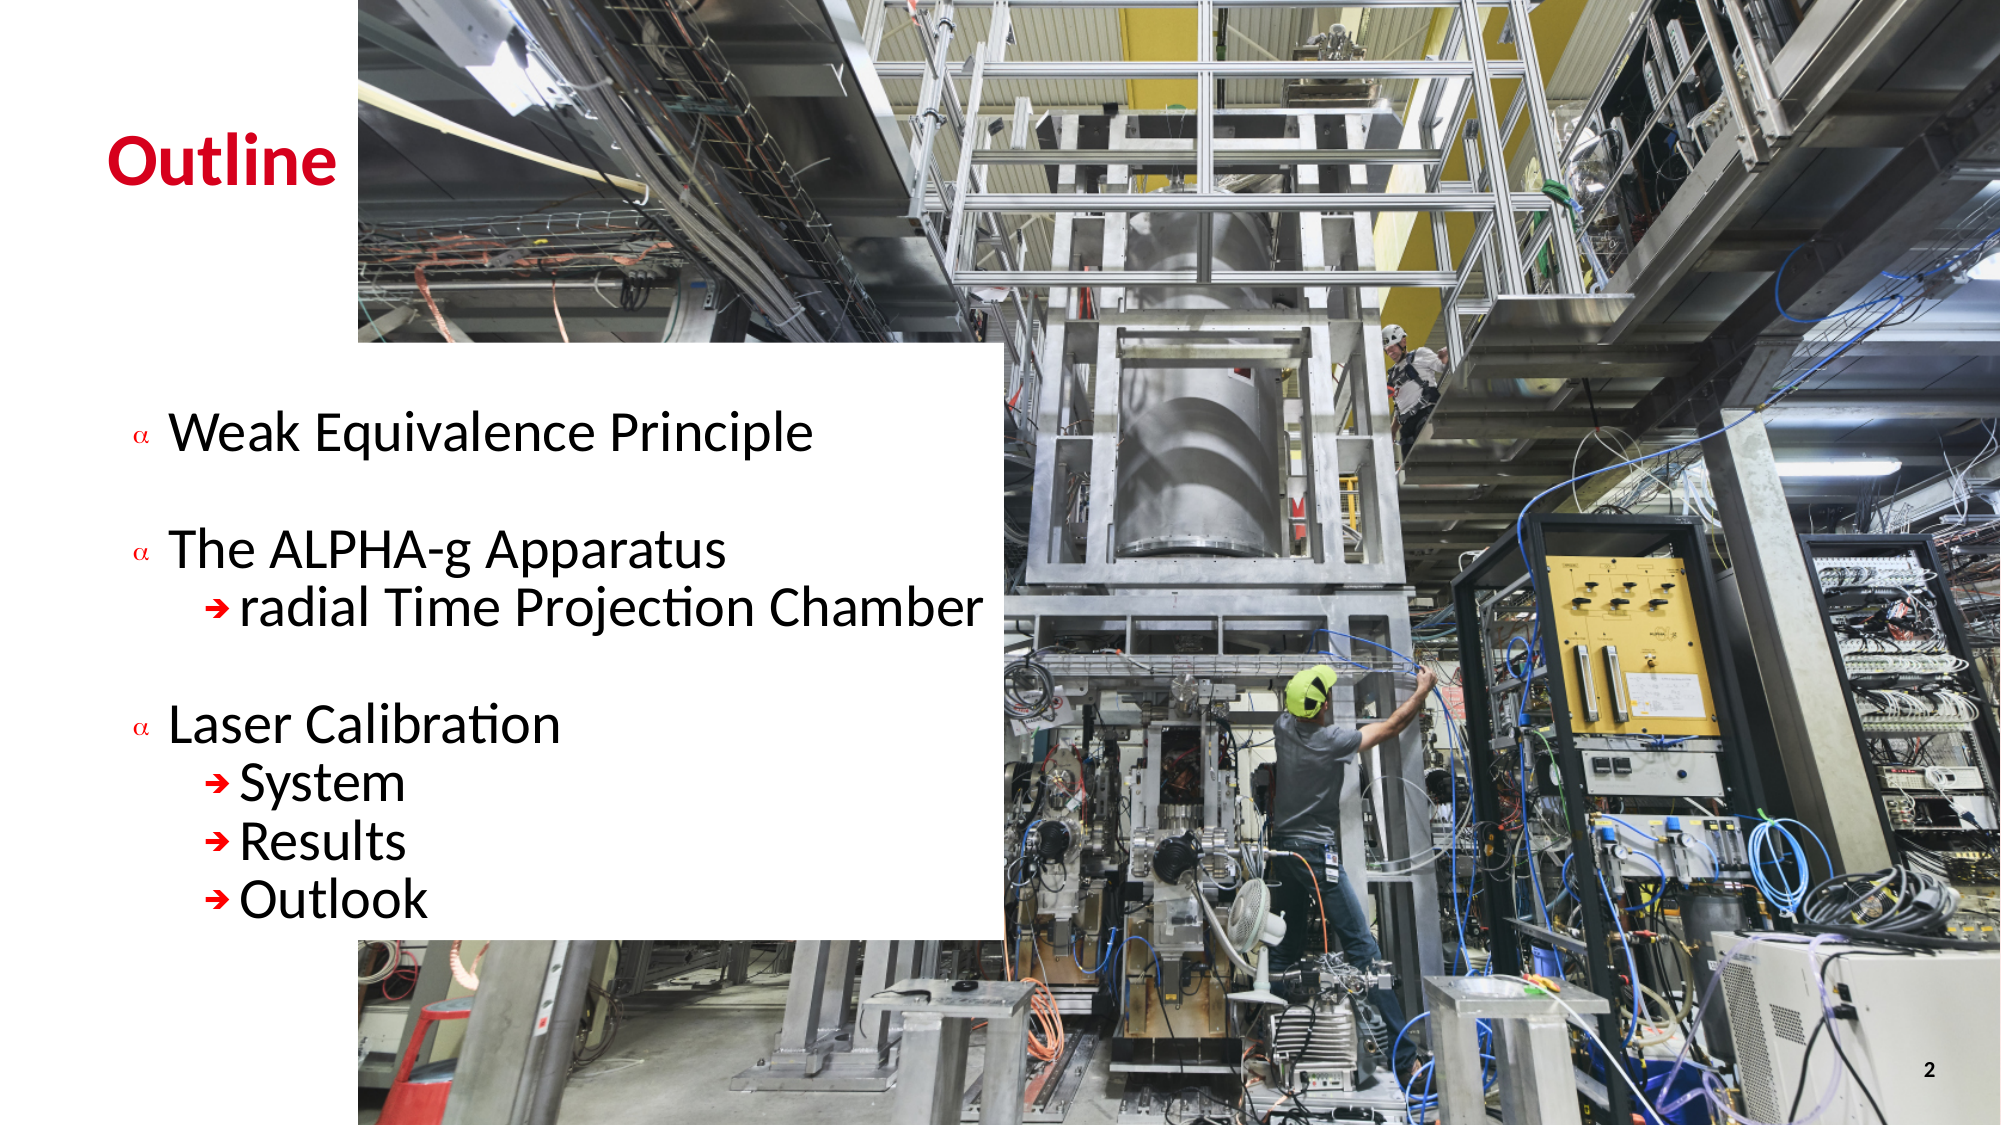

# Outline
Weak Equivalence Principle
The ALPHA-g Apparatus
radial Time Projection Chamber
Laser Calibration
System
Results
Outlook